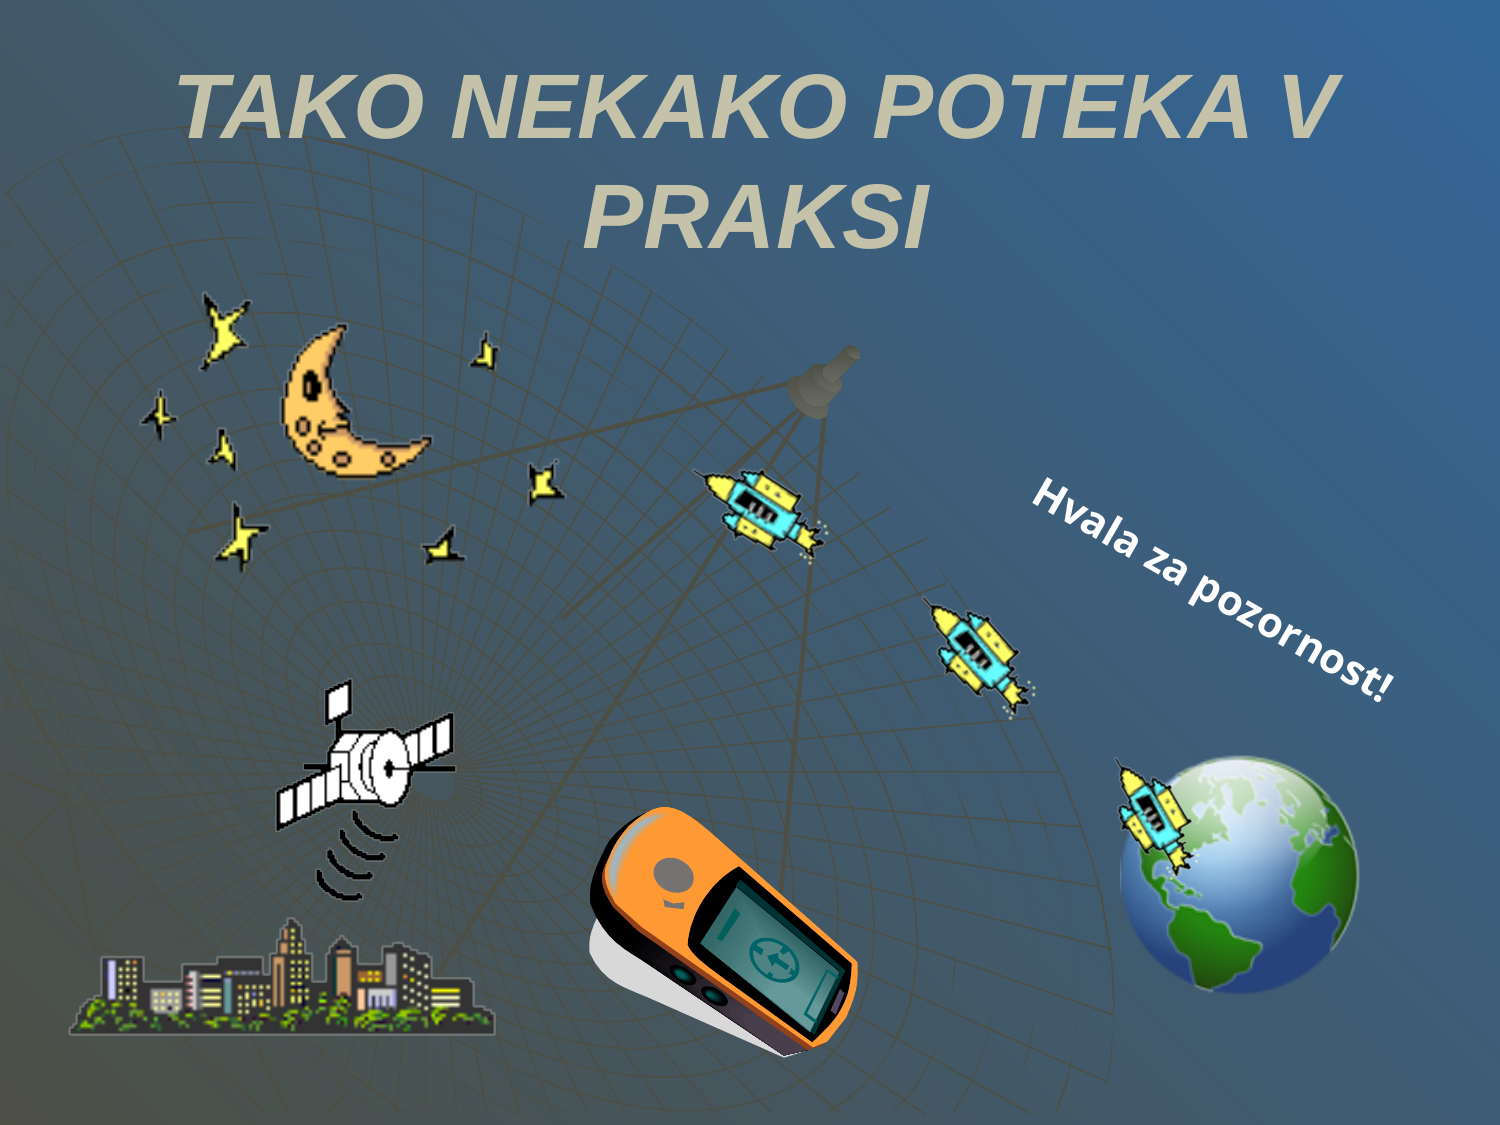

# TAKO NEKAKO POTEKA V PRAKSI
Hvala za pozornost!